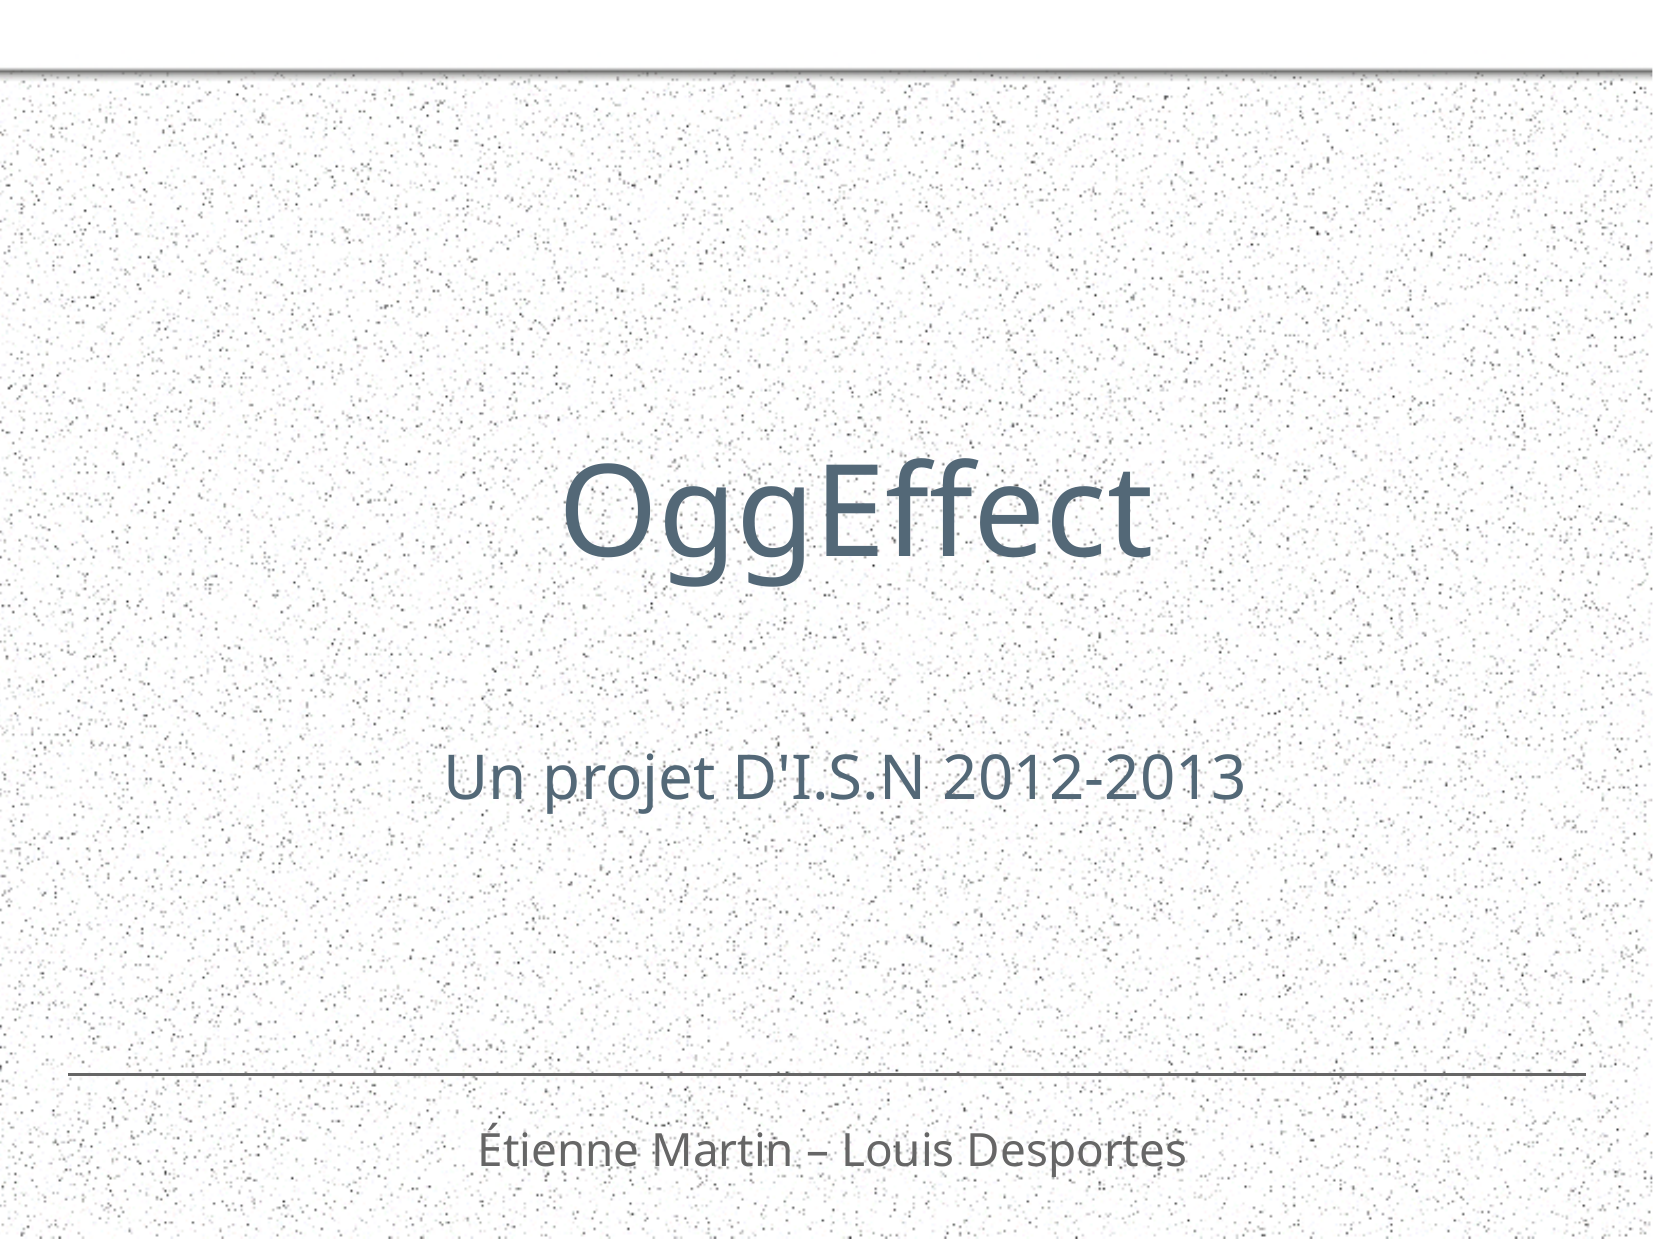

#
OggEffect
Un projet D'I.S.N 2012-2013
Étienne Martin – Louis Desportes